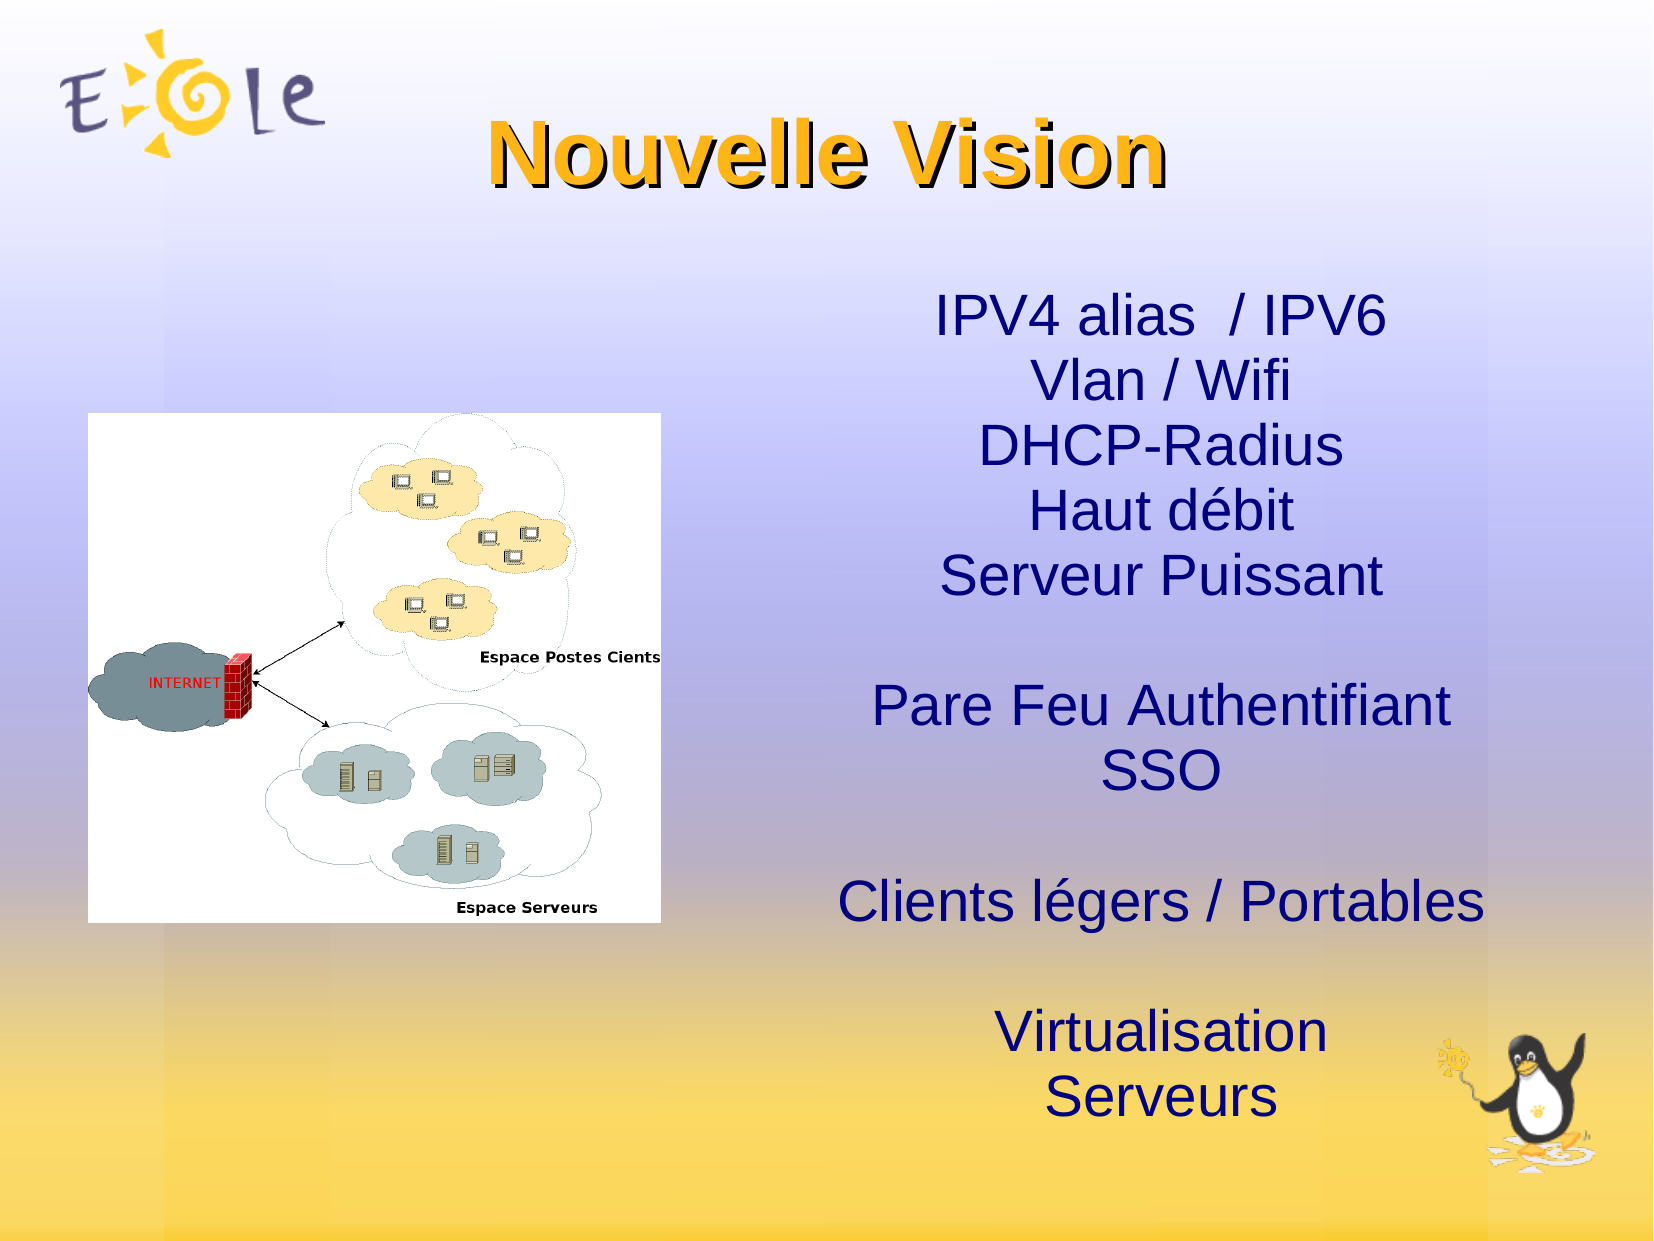

# Nouvelle Vision
IPV4 alias / IPV6
Vlan / Wifi
DHCP-Radius
Haut débit
Serveur Puissant
Pare Feu Authentifiant
SSO
Clients légers / Portables
Virtualisation
Serveurs